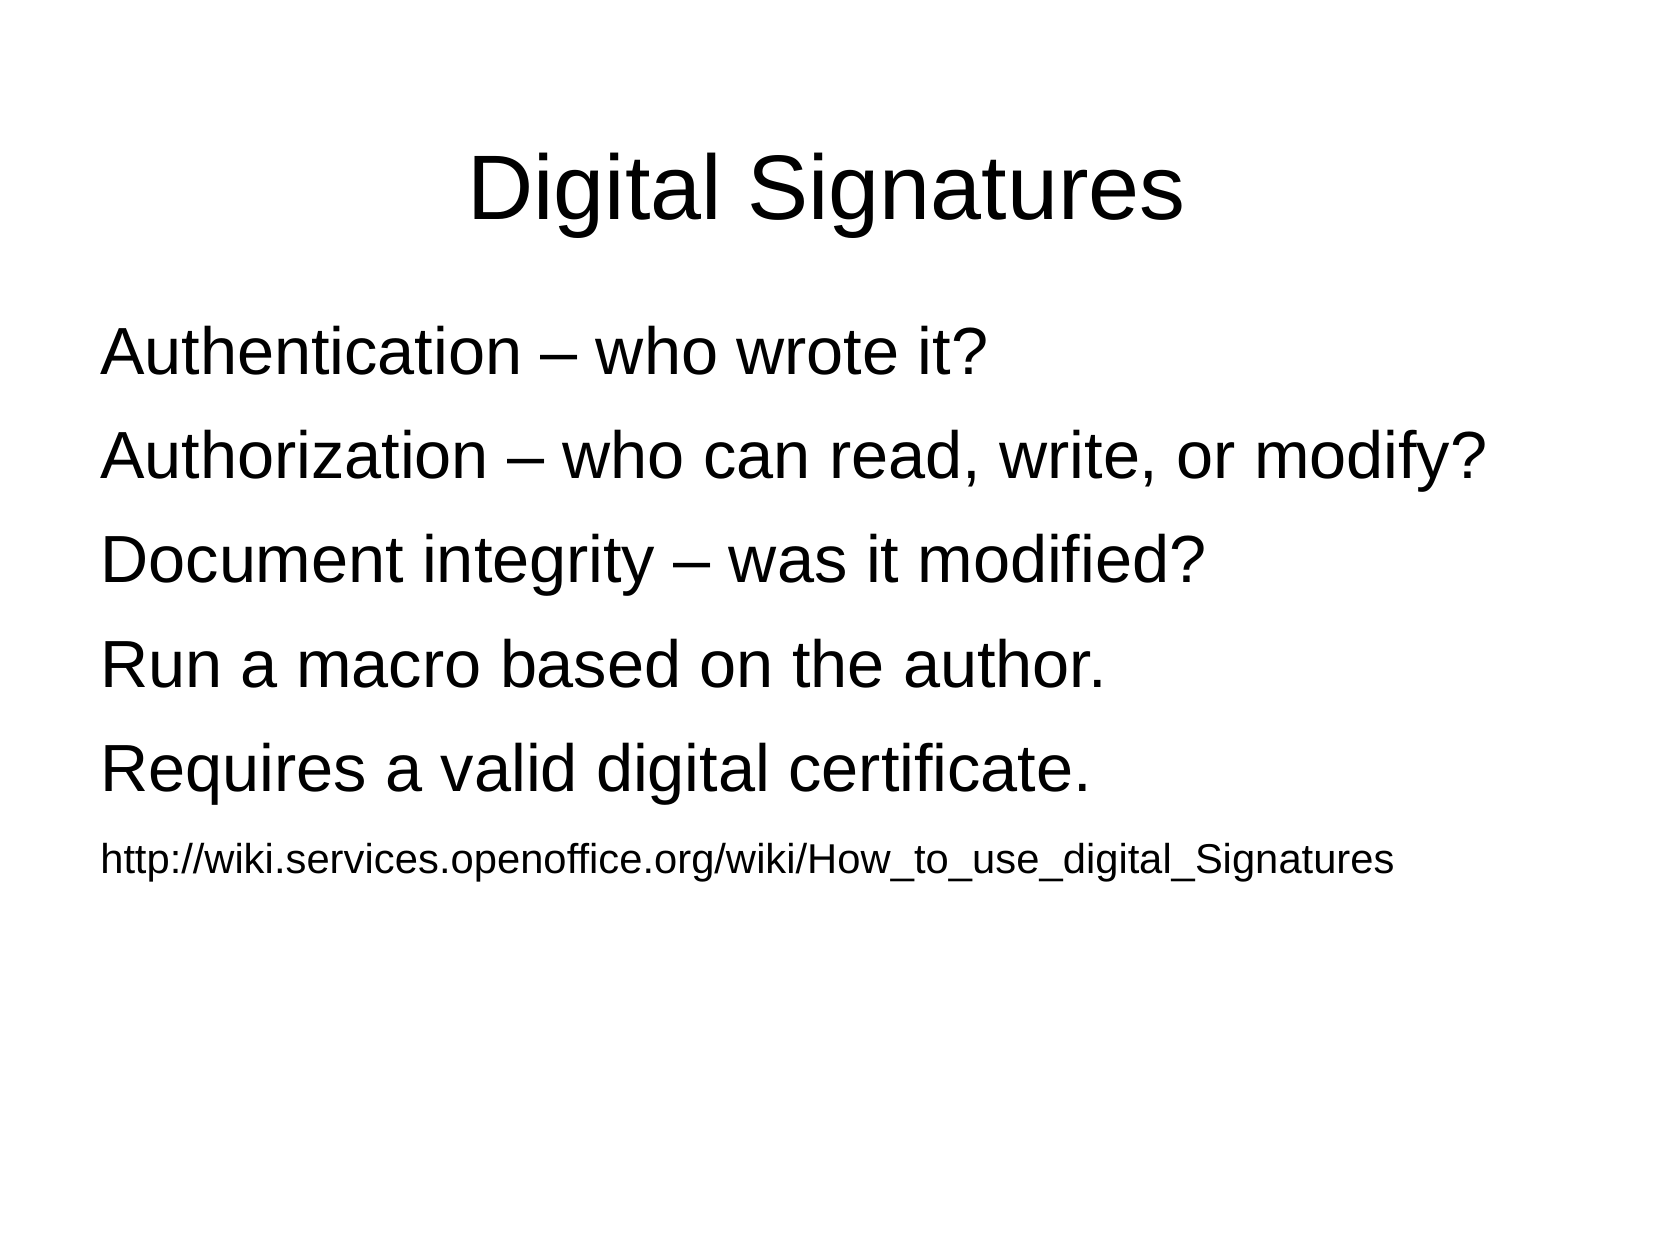

# Digital Signatures
Authentication – who wrote it?
Authorization – who can read, write, or modify?
Document integrity – was it modified?
Run a macro based on the author.
Requires a valid digital certificate.
http://wiki.services.openoffice.org/wiki/How_to_use_digital_Signatures